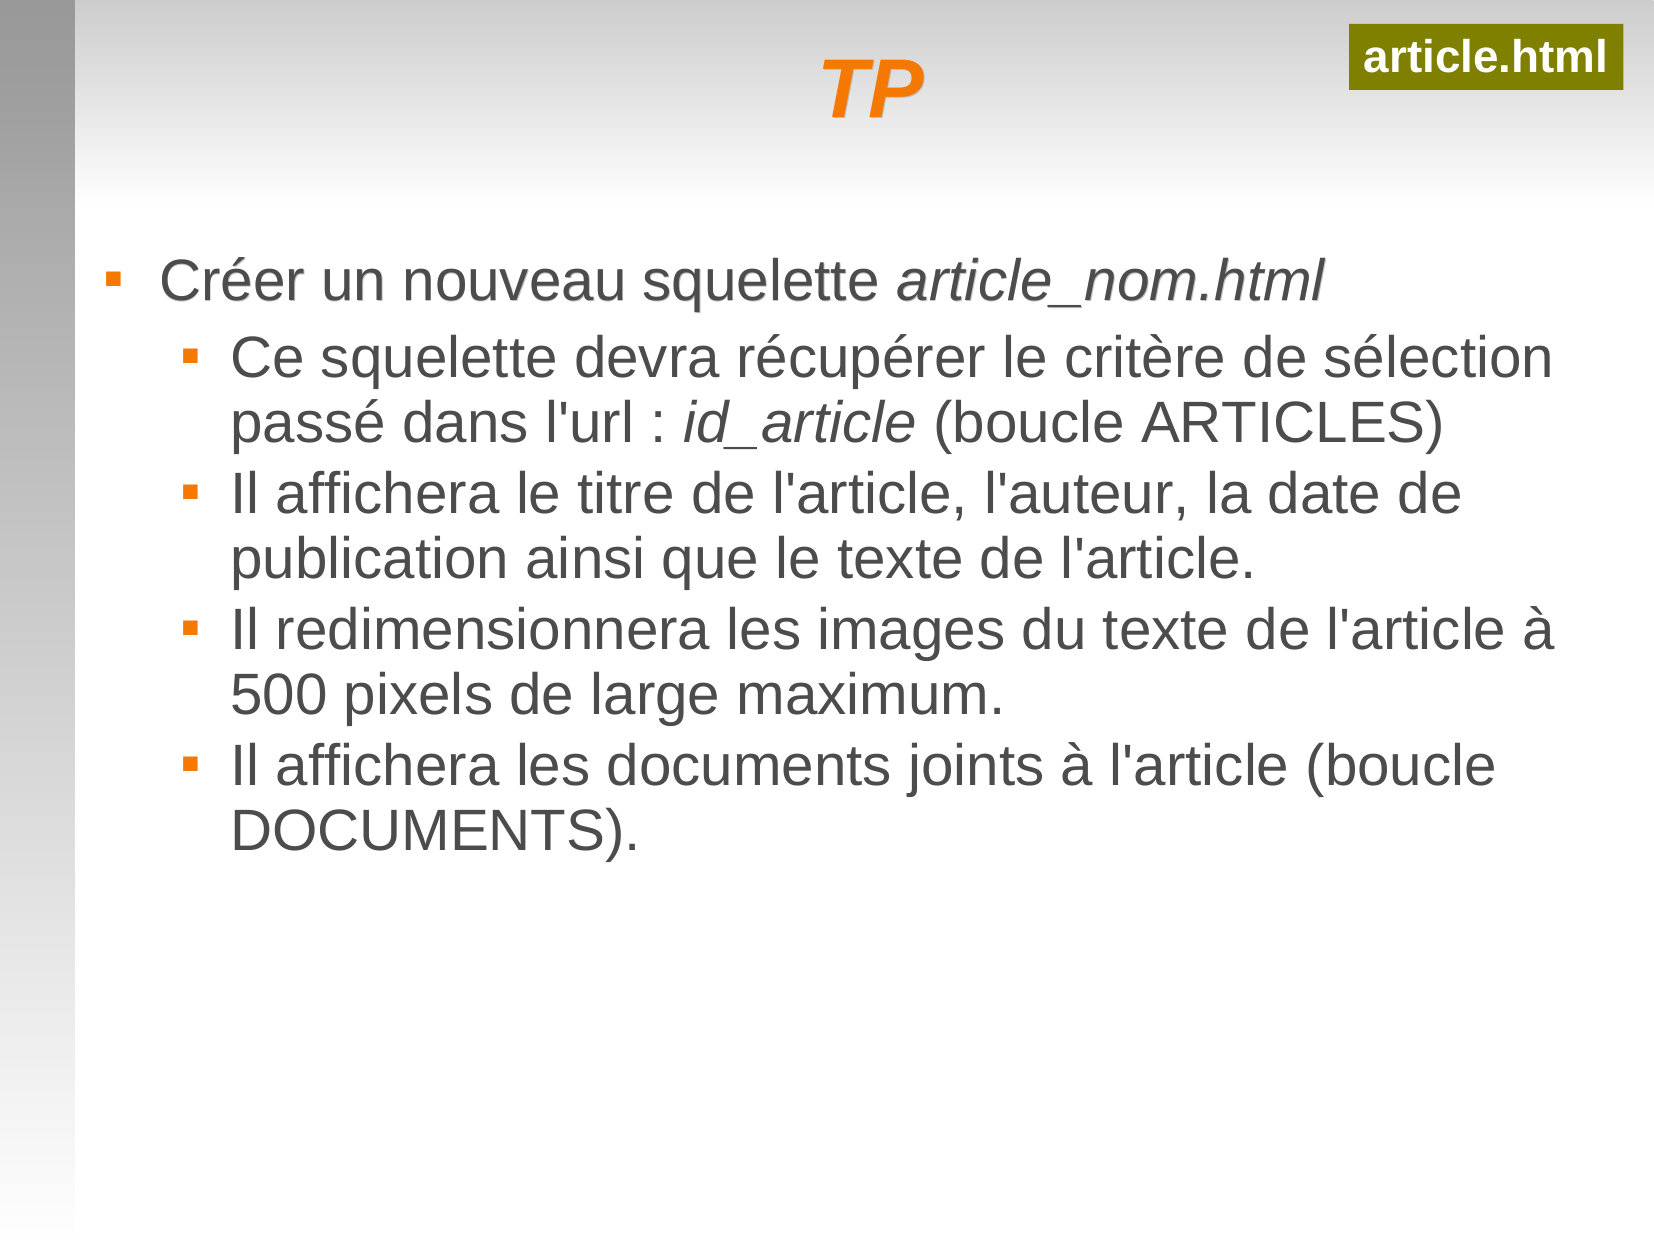

# TP
article.html
Créer un nouveau squelette article_nom.html
Ce squelette devra récupérer le critère de sélection passé dans l'url : id_article (boucle ARTICLES)
Il affichera le titre de l'article, l'auteur, la date de publication ainsi que le texte de l'article.
Il redimensionnera les images du texte de l'article à 500 pixels de large maximum.
Il affichera les documents joints à l'article (boucle DOCUMENTS).